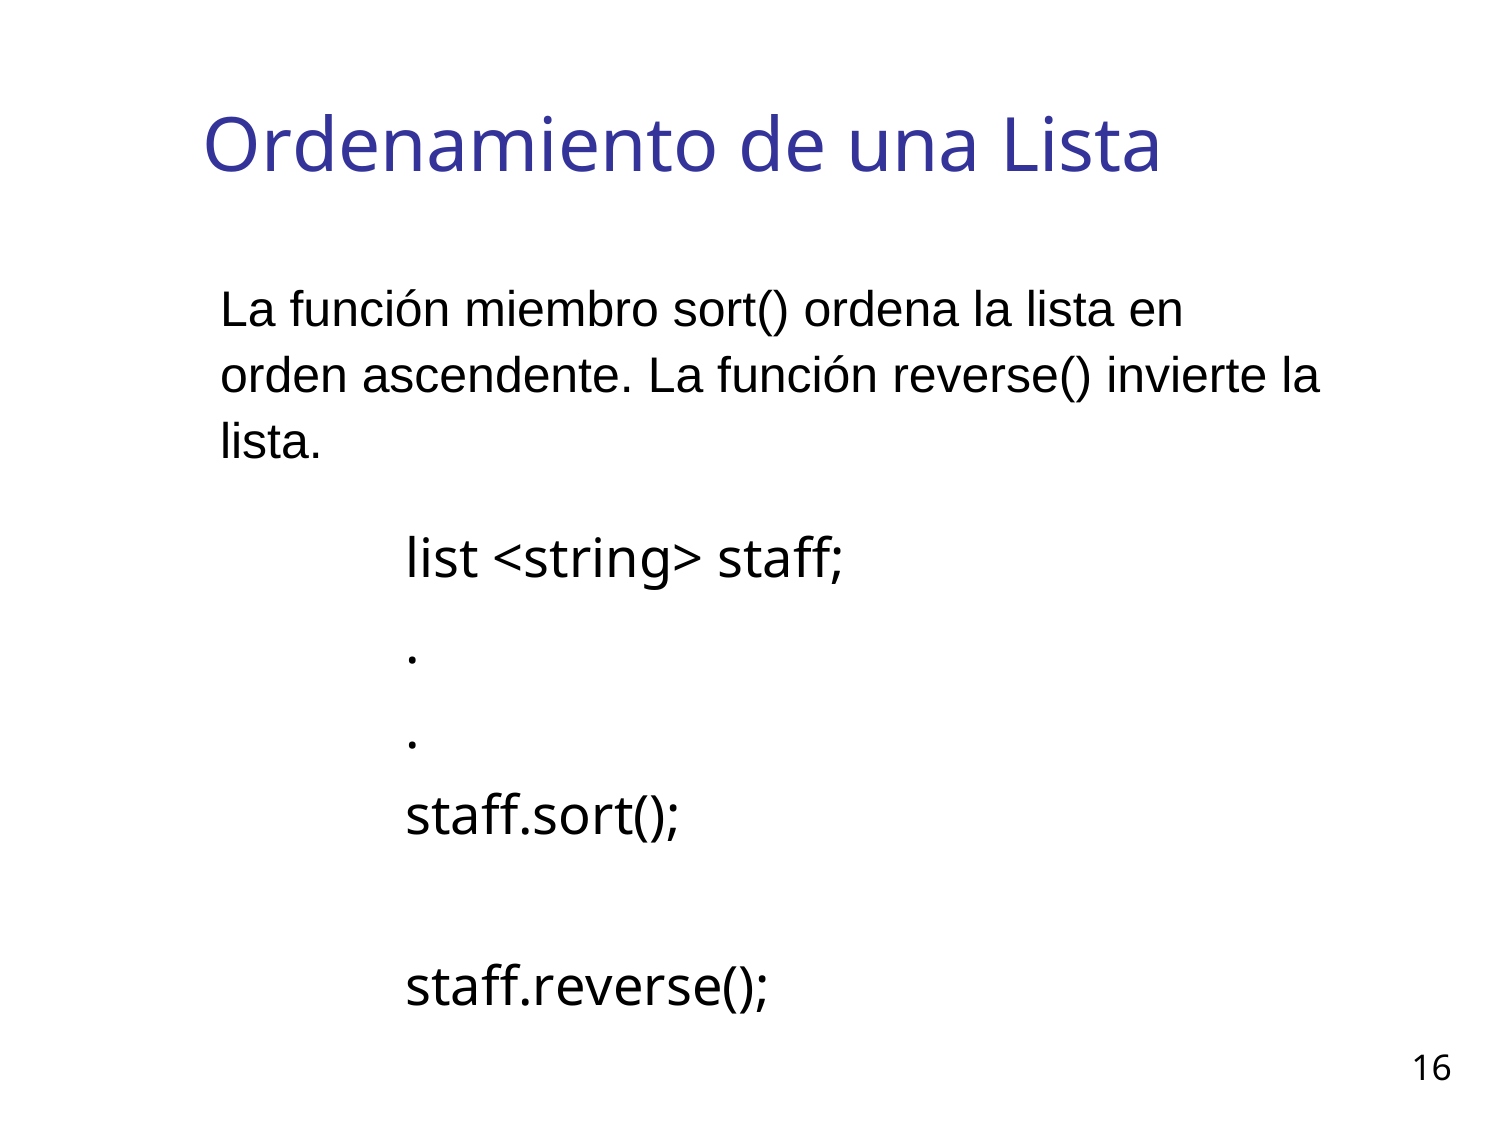

# Ordenamiento de una Lista
La función miembro sort() ordena la lista en orden ascendente. La función reverse() invierte la lista.
 list <string> staff;
 .
 .
 staff.sort();
 staff.reverse();
16